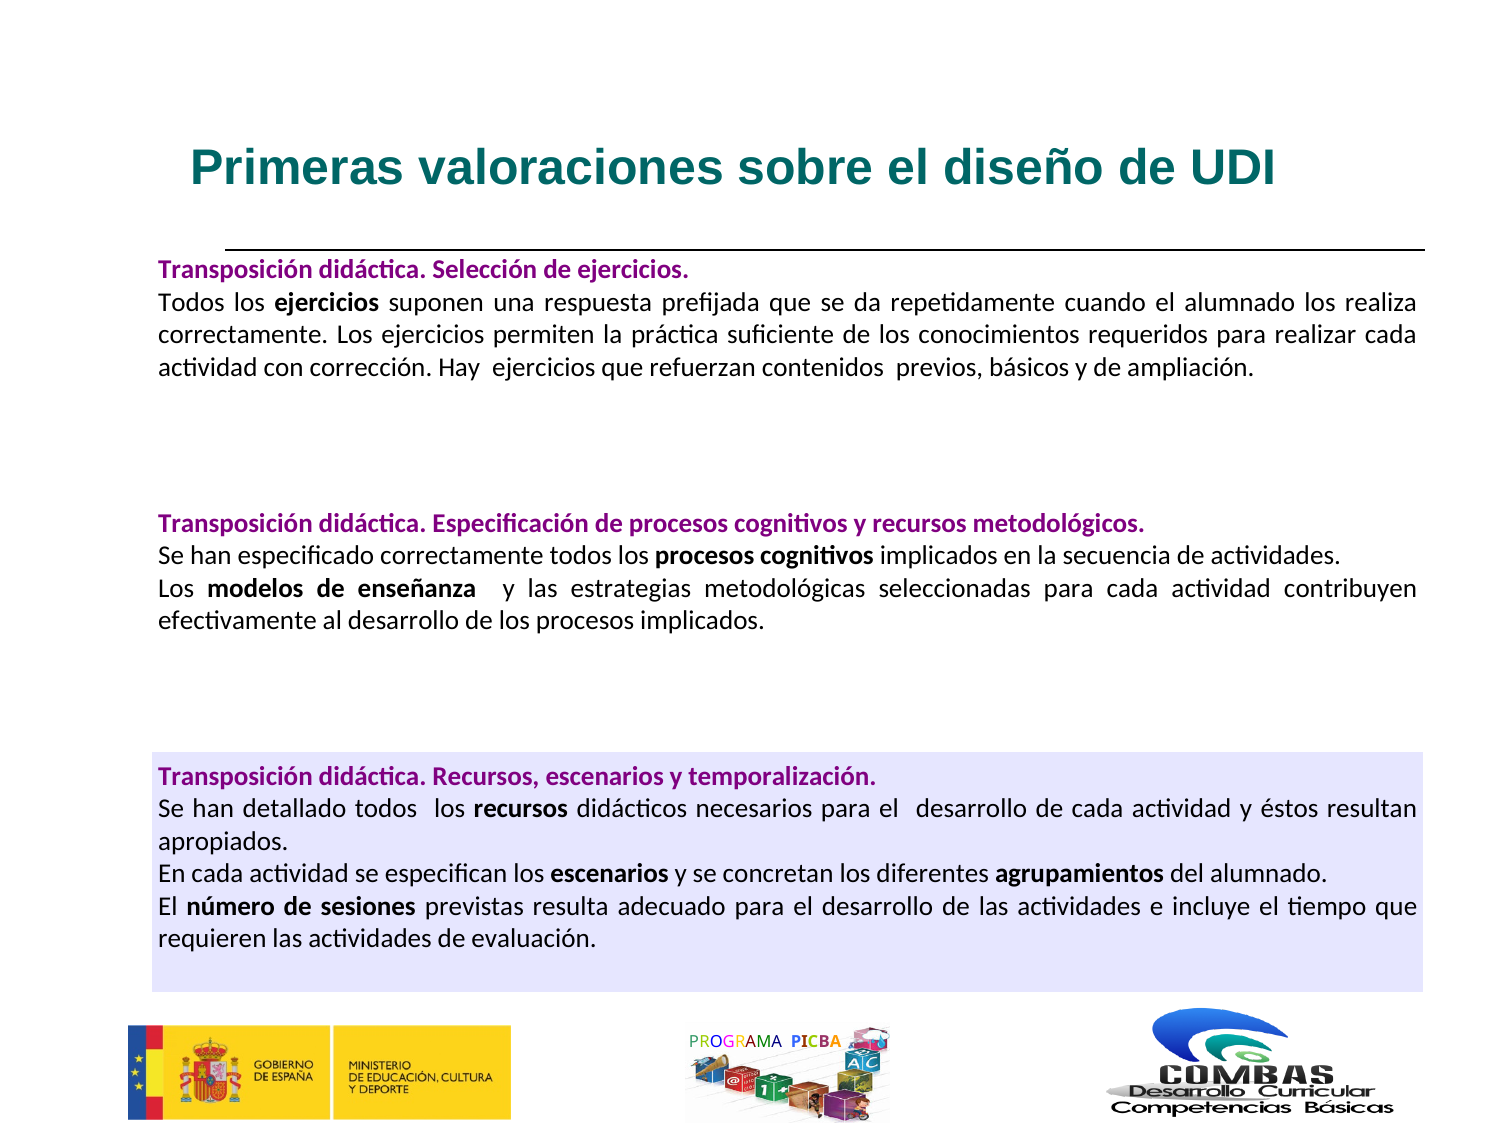

# Primeras valoraciones sobre el diseño de UDI
| Transposición didáctica. Selección de ejercicios. Todos los ejercicios suponen una respuesta prefijada que se da repetidamente cuando el alumnado los realiza correctamente. Los ejercicios permiten la práctica suficiente de los conocimientos requeridos para realizar cada actividad con corrección. Hay ejercicios que refuerzan contenidos previos, básicos y de ampliación. |
| --- |
| Transposición didáctica. Especificación de procesos cognitivos y recursos metodológicos. Se han especificado correctamente todos los procesos cognitivos implicados en la secuencia de actividades. Los modelos de enseñanza y las estrategias metodológicas seleccionadas para cada actividad contribuyen efectivamente al desarrollo de los procesos implicados. |
| Transposición didáctica. Recursos, escenarios y temporalización. Se han detallado todos los recursos didácticos necesarios para el desarrollo de cada actividad y éstos resultan apropiados. En cada actividad se especifican los escenarios y se concretan los diferentes agrupamientos del alumnado. El número de sesiones previstas resulta adecuado para el desarrollo de las actividades e incluye el tiempo que requieren las actividades de evaluación. |
PROGRAMA PICBA